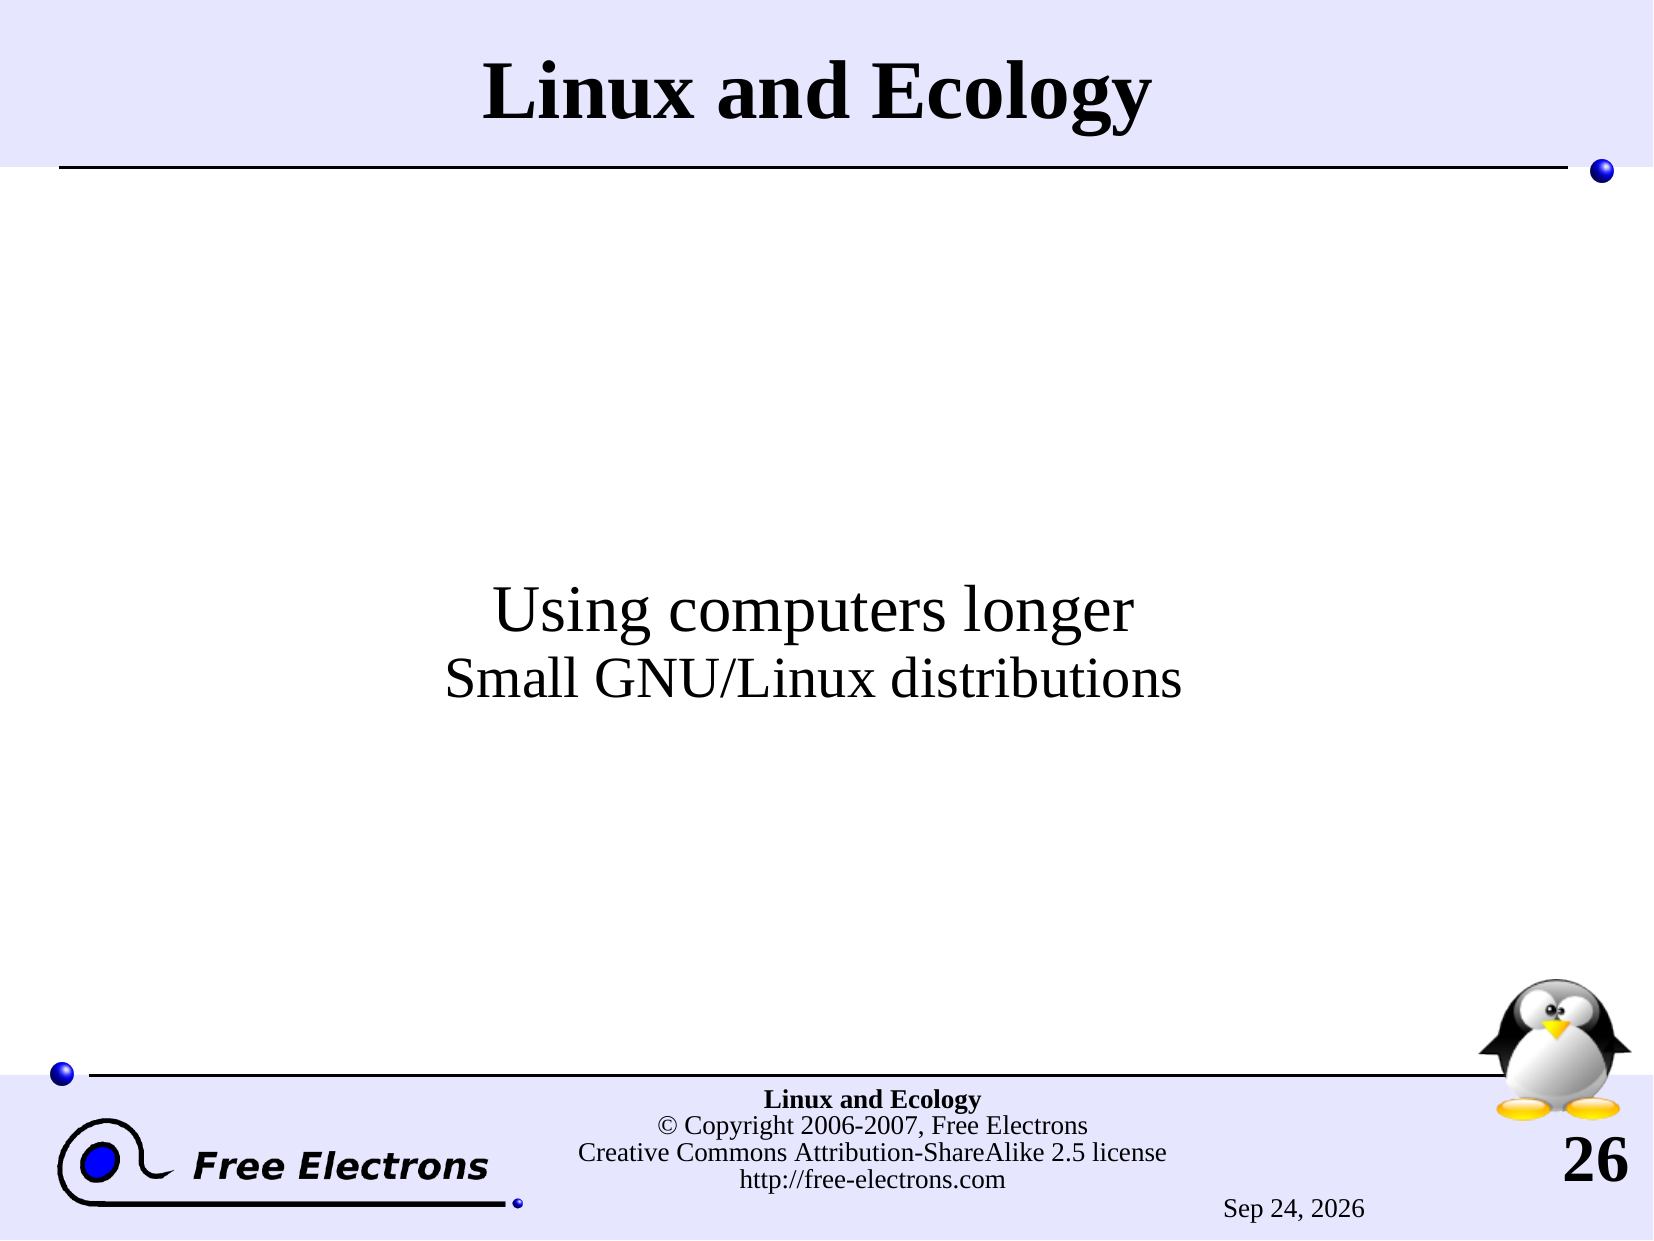

# Linux and Ecology
Using computers longer
Small GNU/Linux distributions